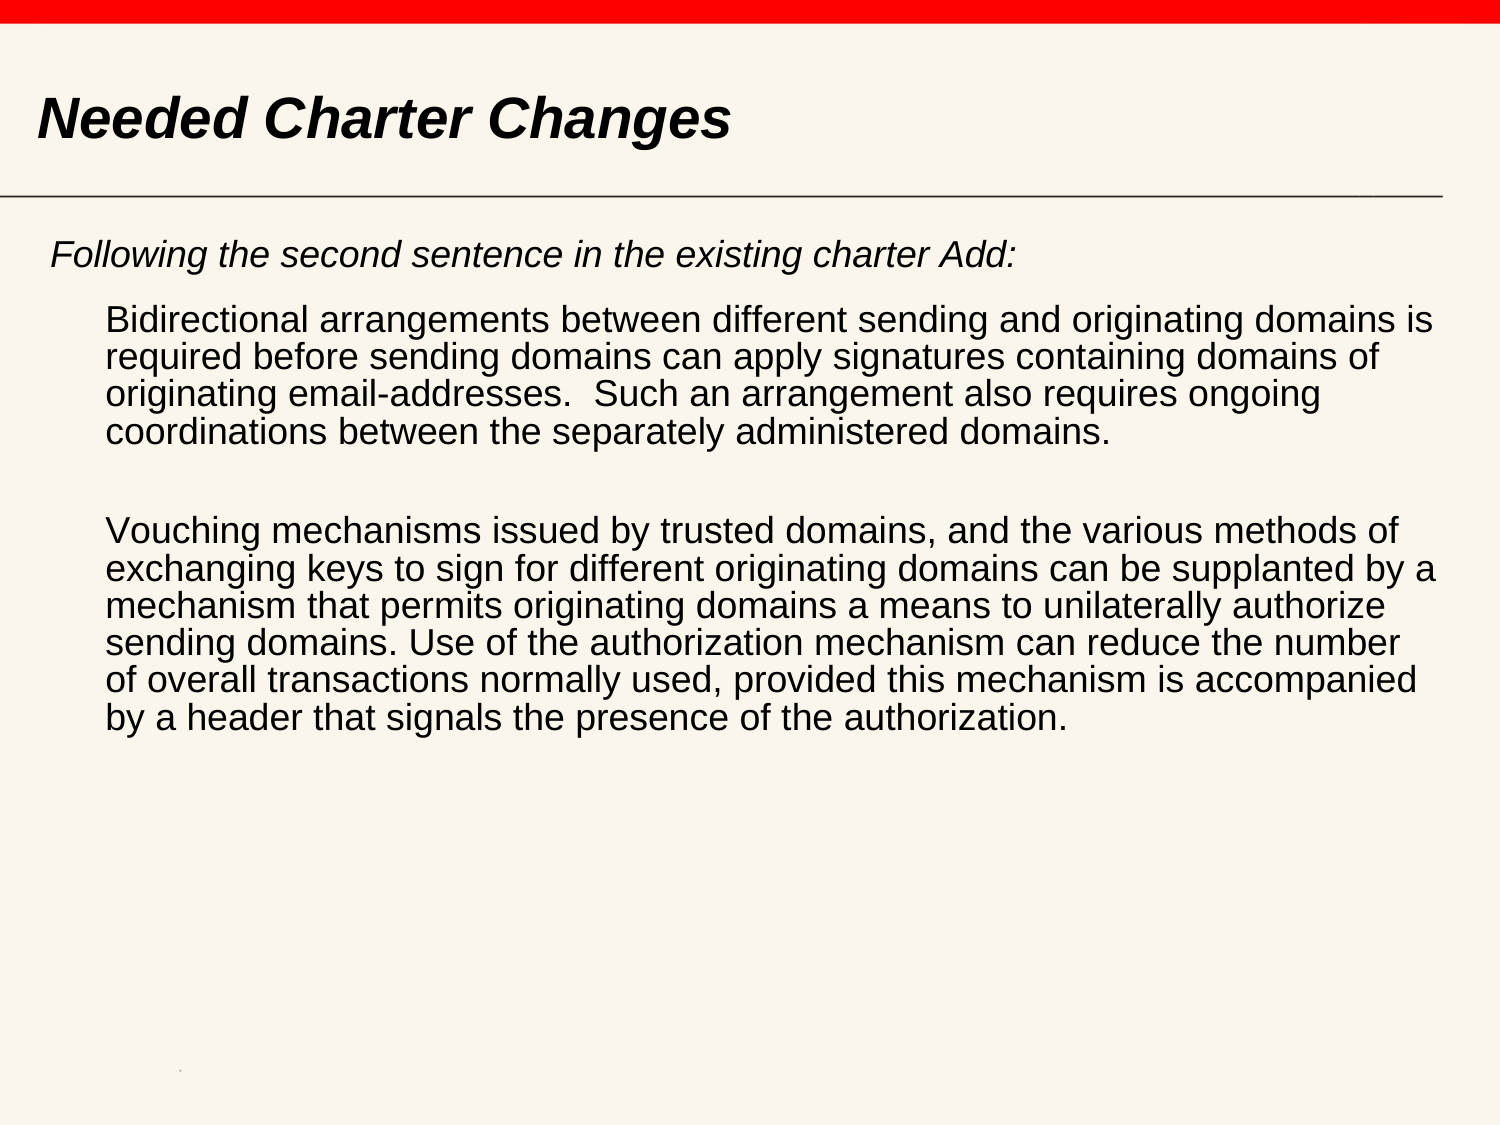

# Needed Charter Changes
Following the second sentence in the existing charter Add:
Bidirectional arrangements between different sending and originating domains is required before sending domains can apply signatures containing domains of originating email-addresses. Such an arrangement also requires ongoing coordinations between the separately administered domains.
Vouching mechanisms issued by trusted domains, and the various methods of exchanging keys to sign for different originating domains can be supplanted by a mechanism that permits originating domains a means to unilaterally authorize sending domains. Use of the authorization mechanism can reduce the number of overall transactions normally used, provided this mechanism is accompanied by a header that signals the presence of the authorization.